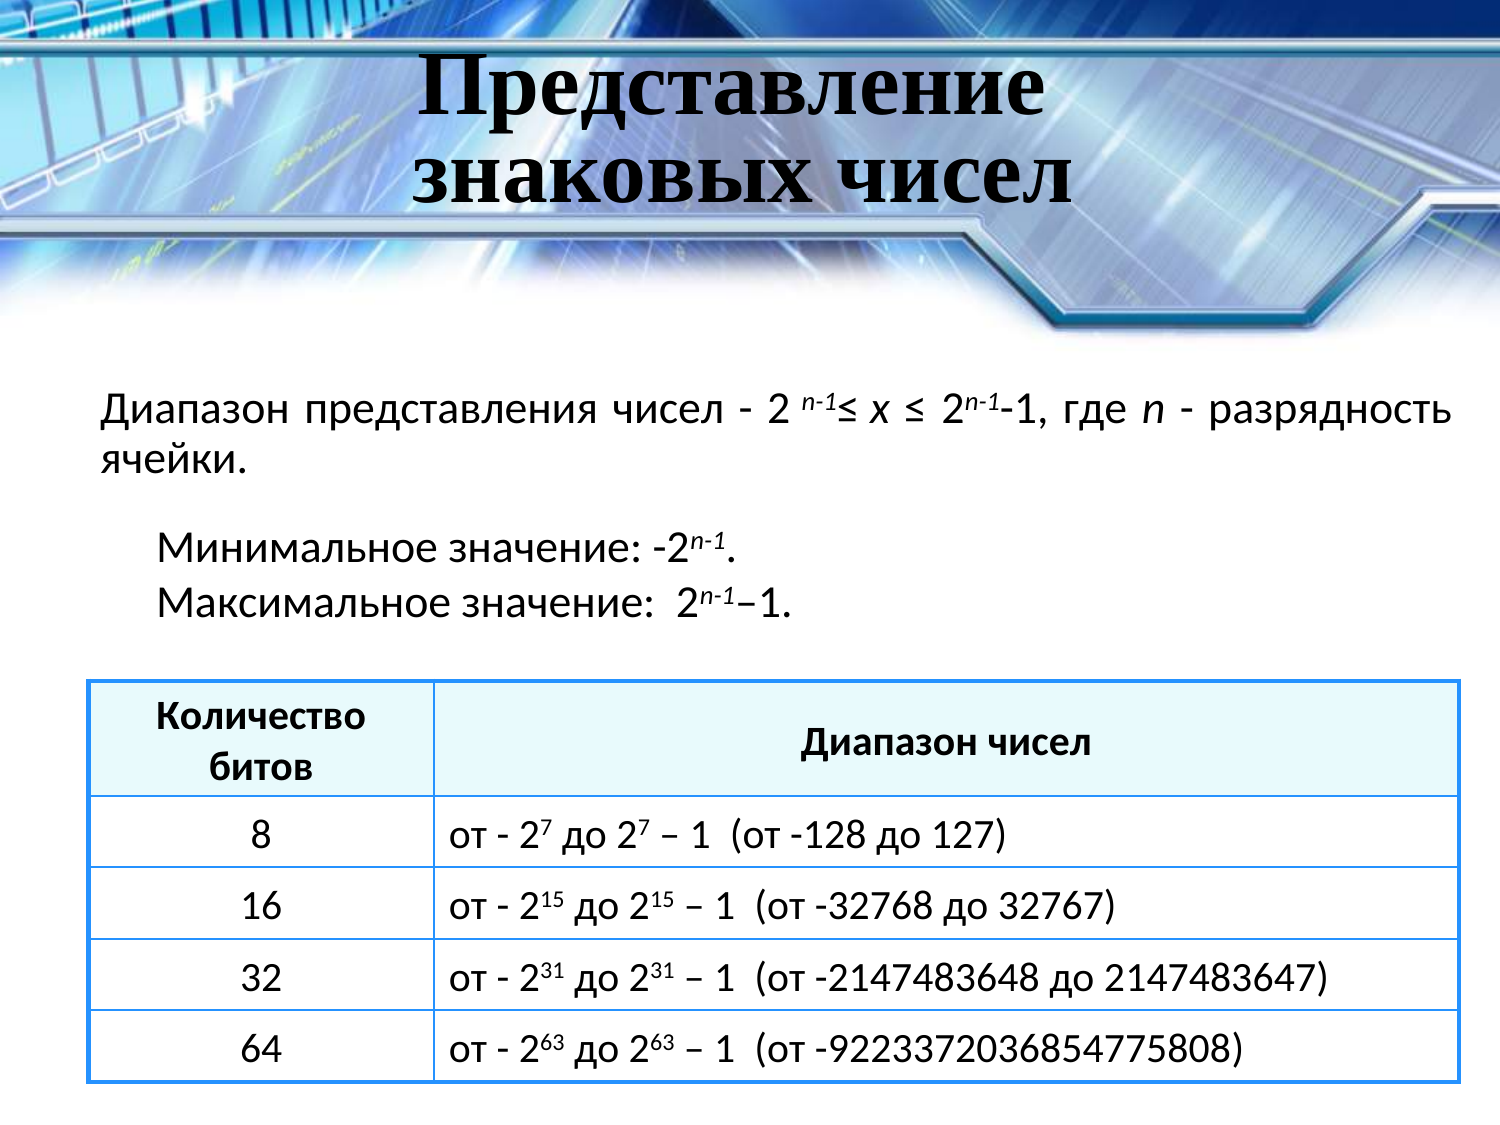

# Представление знаковых чисел
Диапазон представления чисел - 2 n-1≤ x ≤ 2n-1-1, где n - разрядность ячейки.
Минимальное значение: -2n-1.
Максимальное значение: 2n-1–1.
| Количество битов | Диапазон чисел |
| --- | --- |
| 8 | от - 27 до 27 – 1 (от -128 до 127) |
| 16 | от - 215 до 215 – 1 (от -32768 до 32767) |
| 32 | от - 231 до 231 – 1 (от -2147483648 до 2147483647) |
| 64 | от - 263 до 263 – 1 (от -9223372036854775808) |